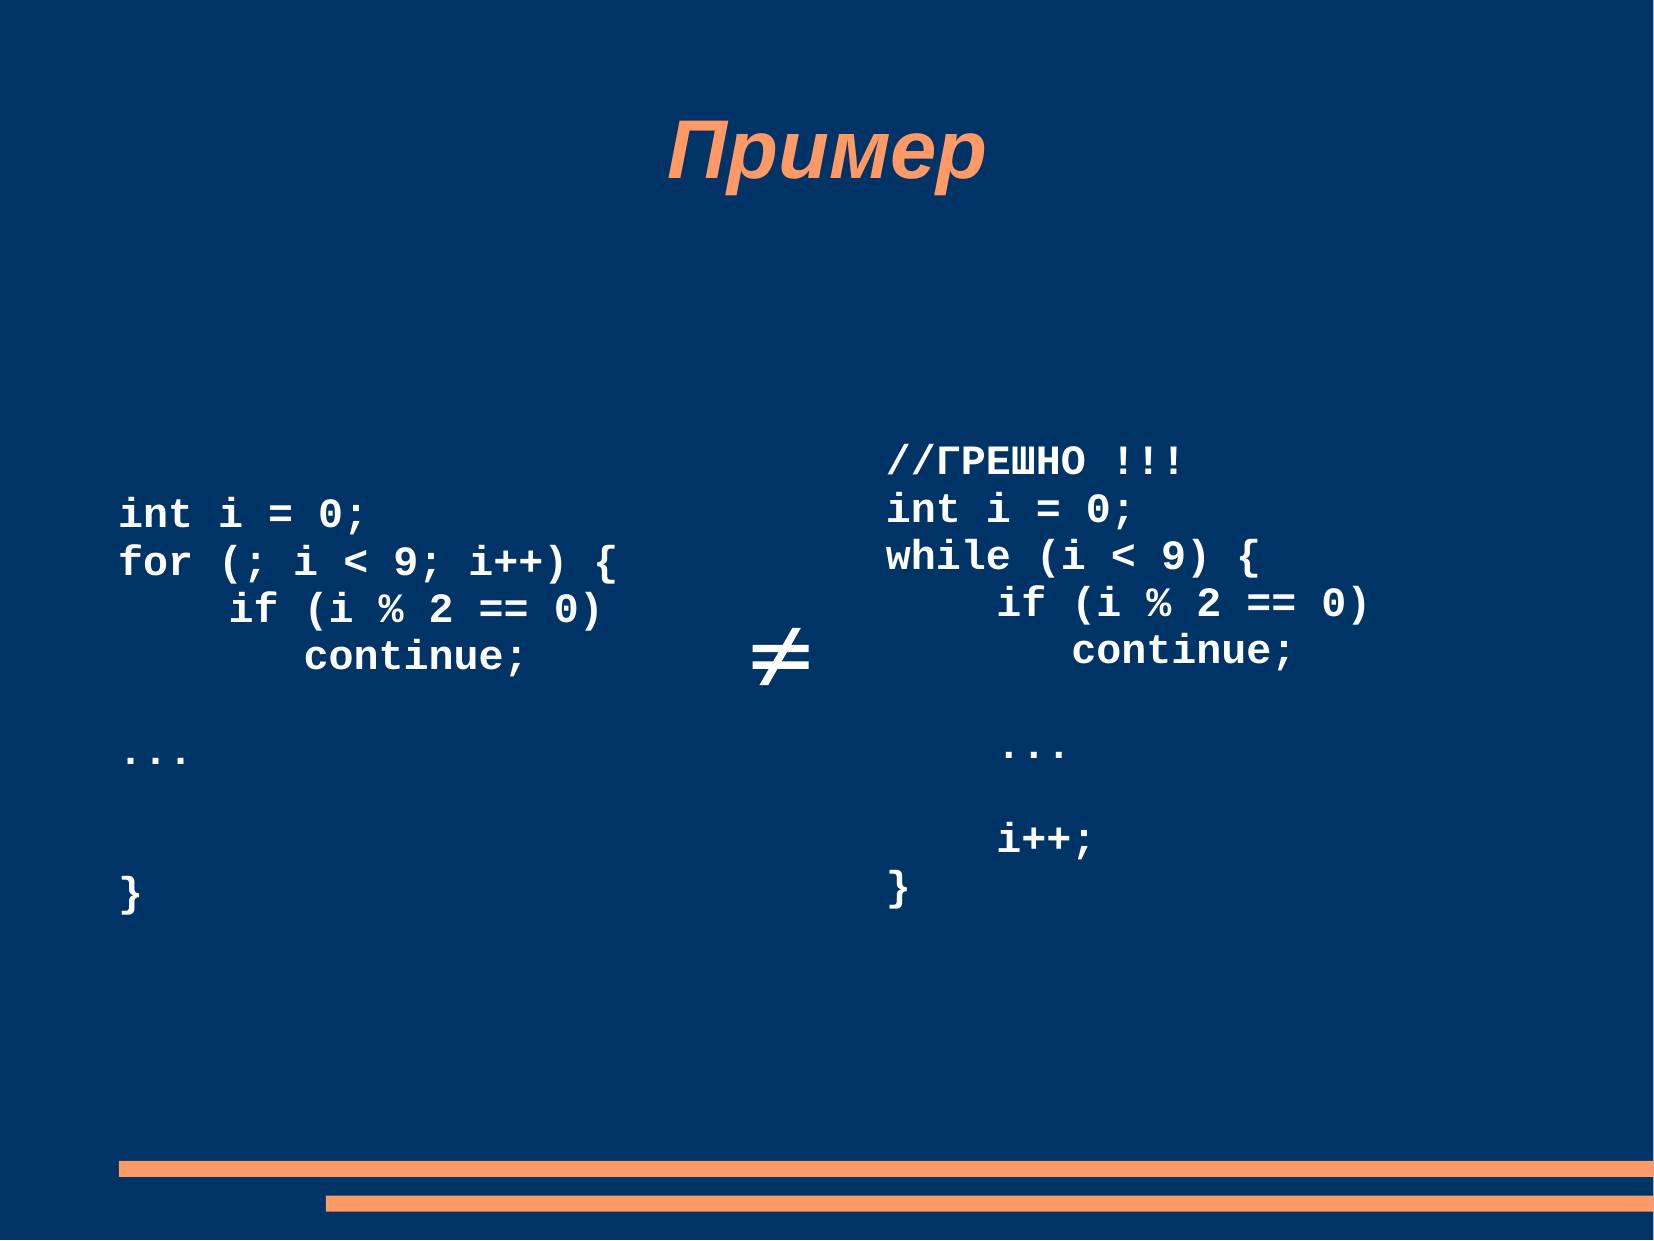

# Пример
//ГРЕШНО !!!
int i = 0;
while (i < 9) {
	if (i % 2 == 0)
		continue;
	...
	i++;
}
int i = 0;
for (; i < 9; i++) {
	if (i % 2 == 0)
		continue;
...
}
